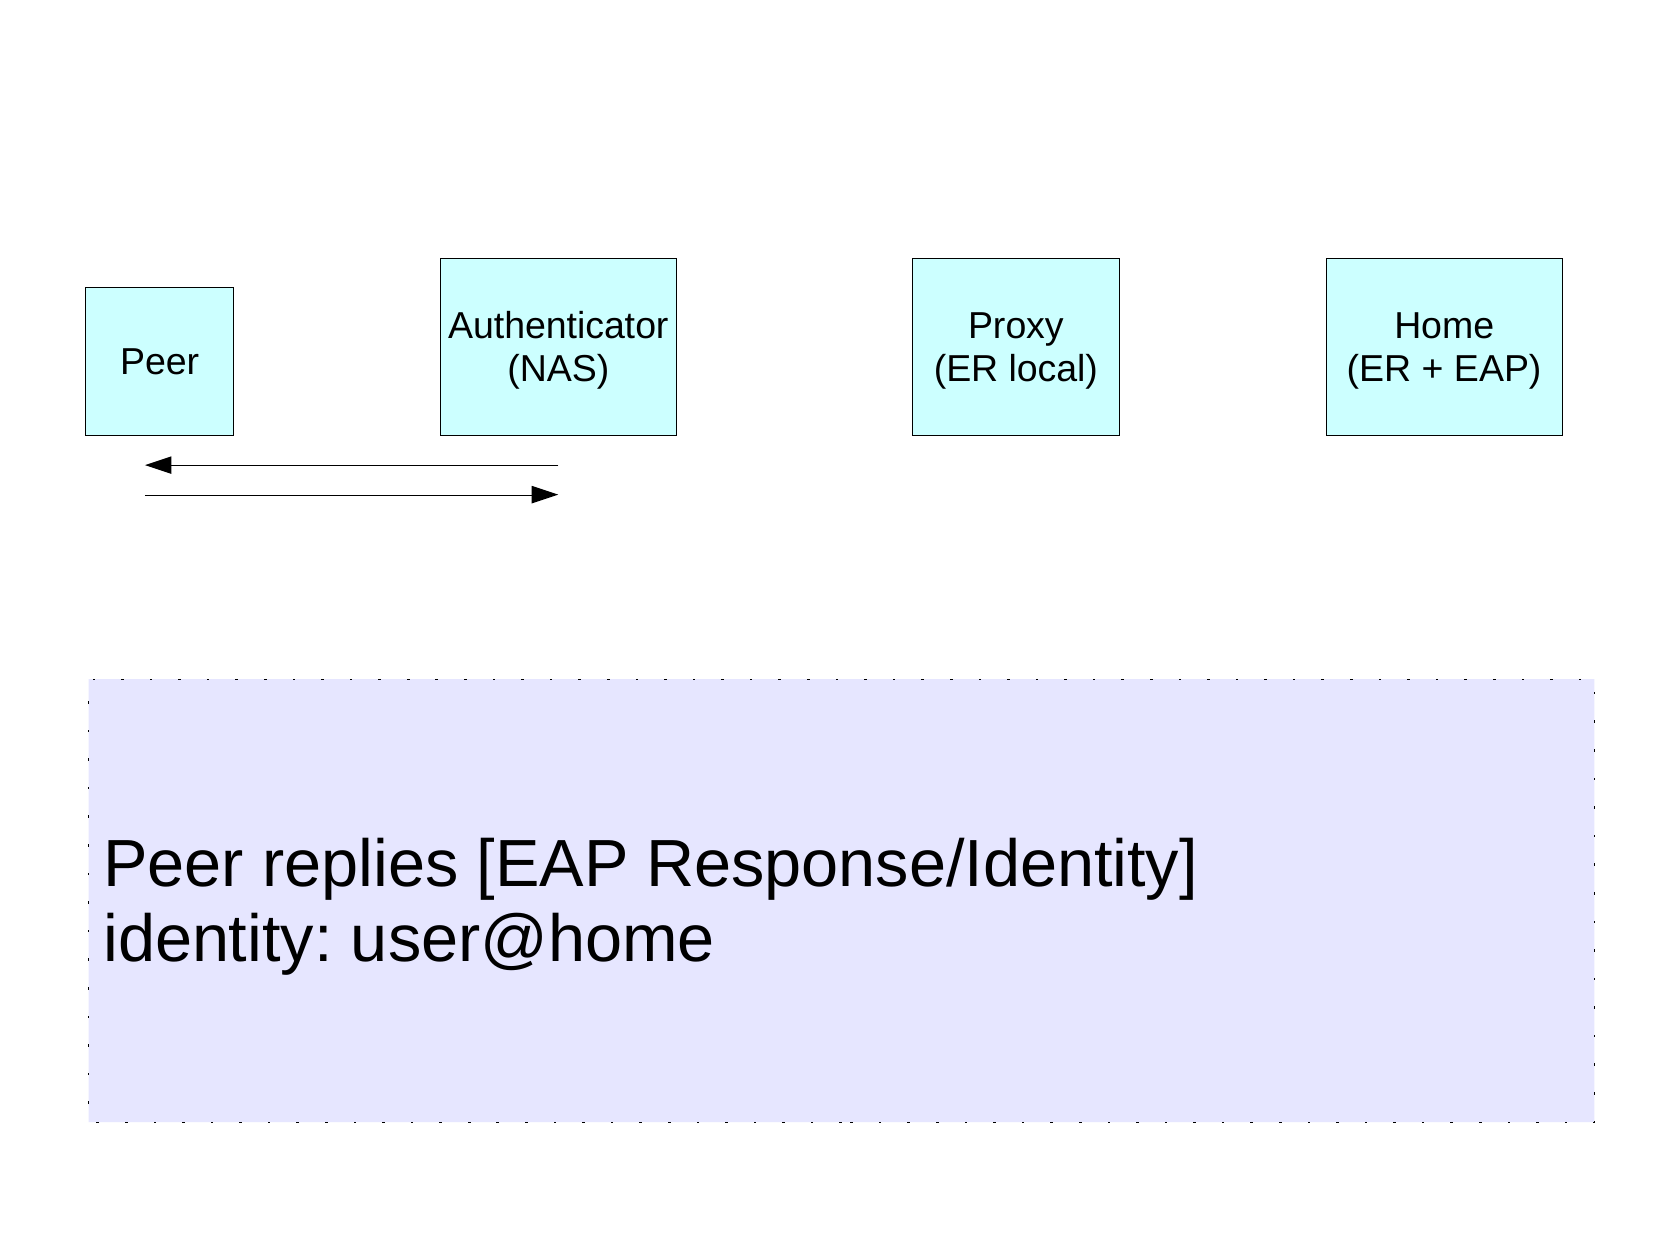

Authenticator
(NAS)
Proxy
(ER local)
Home
(ER + EAP)
Peer
Peer replies [EAP Response/Identity]
identity: user@home